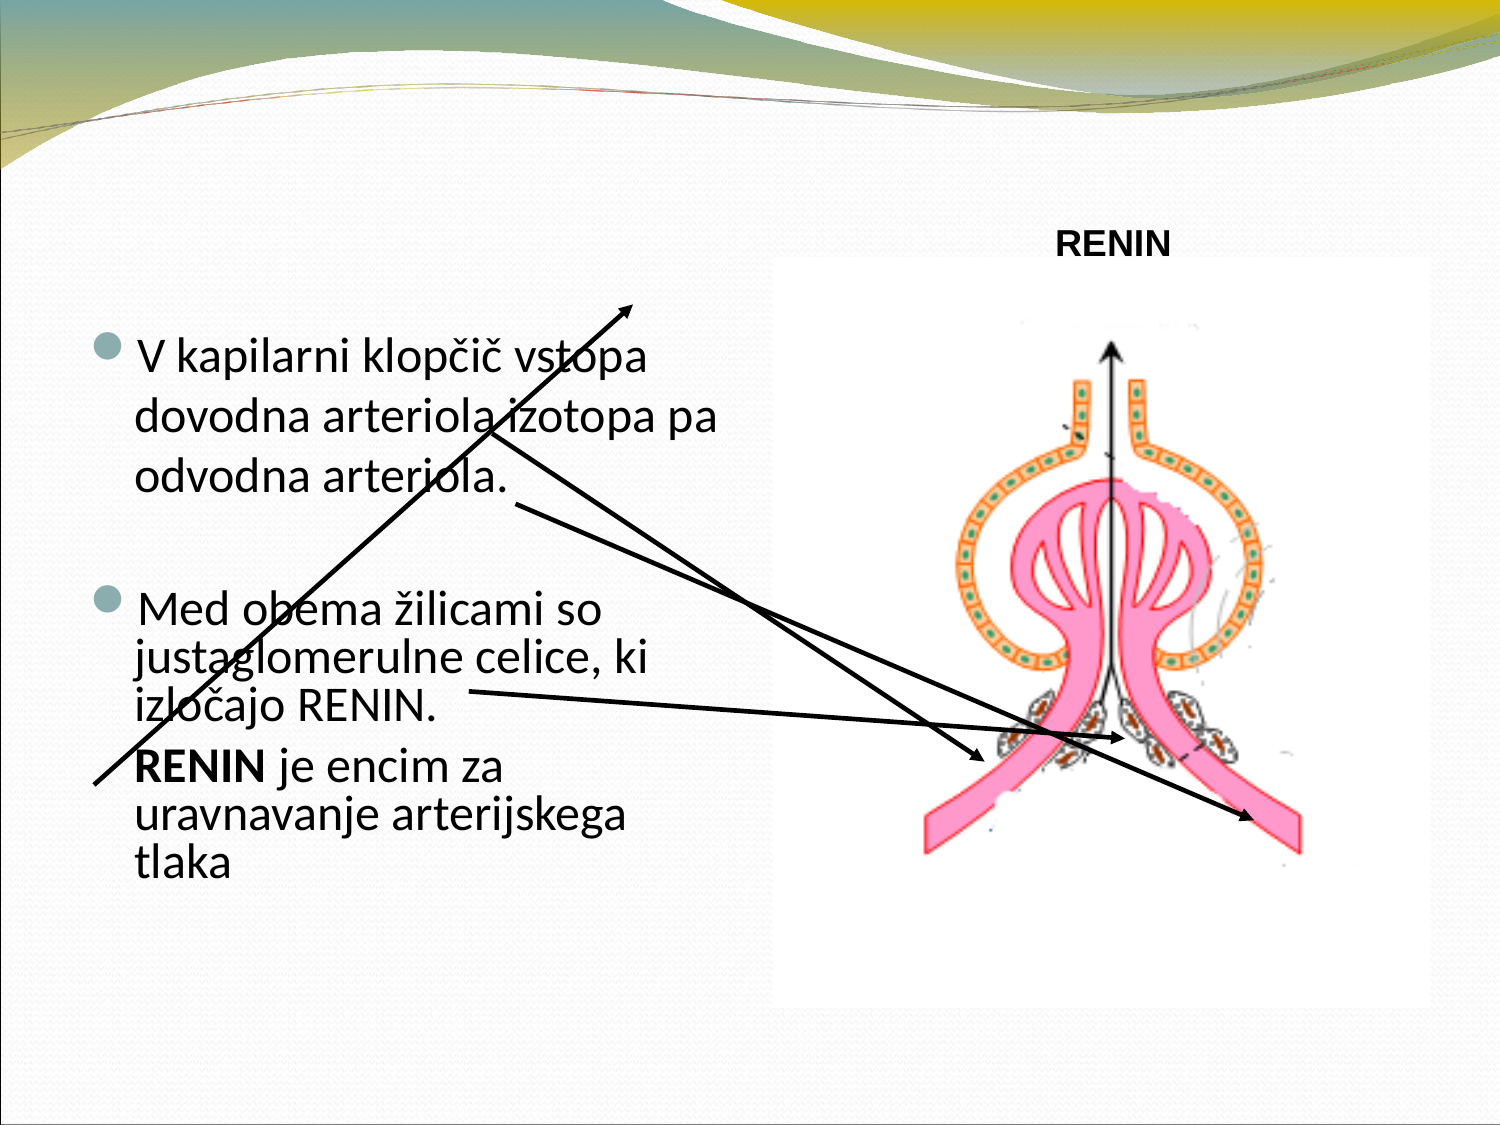

RENIN
V kapilarni klopčič vstopa dovodna arteriola izotopa pa odvodna arteriola.
Med obema žilicami so justaglomerulne celice, ki izločajo RENIN.
 RENIN je encim za uravnavanje arterijskega tlaka